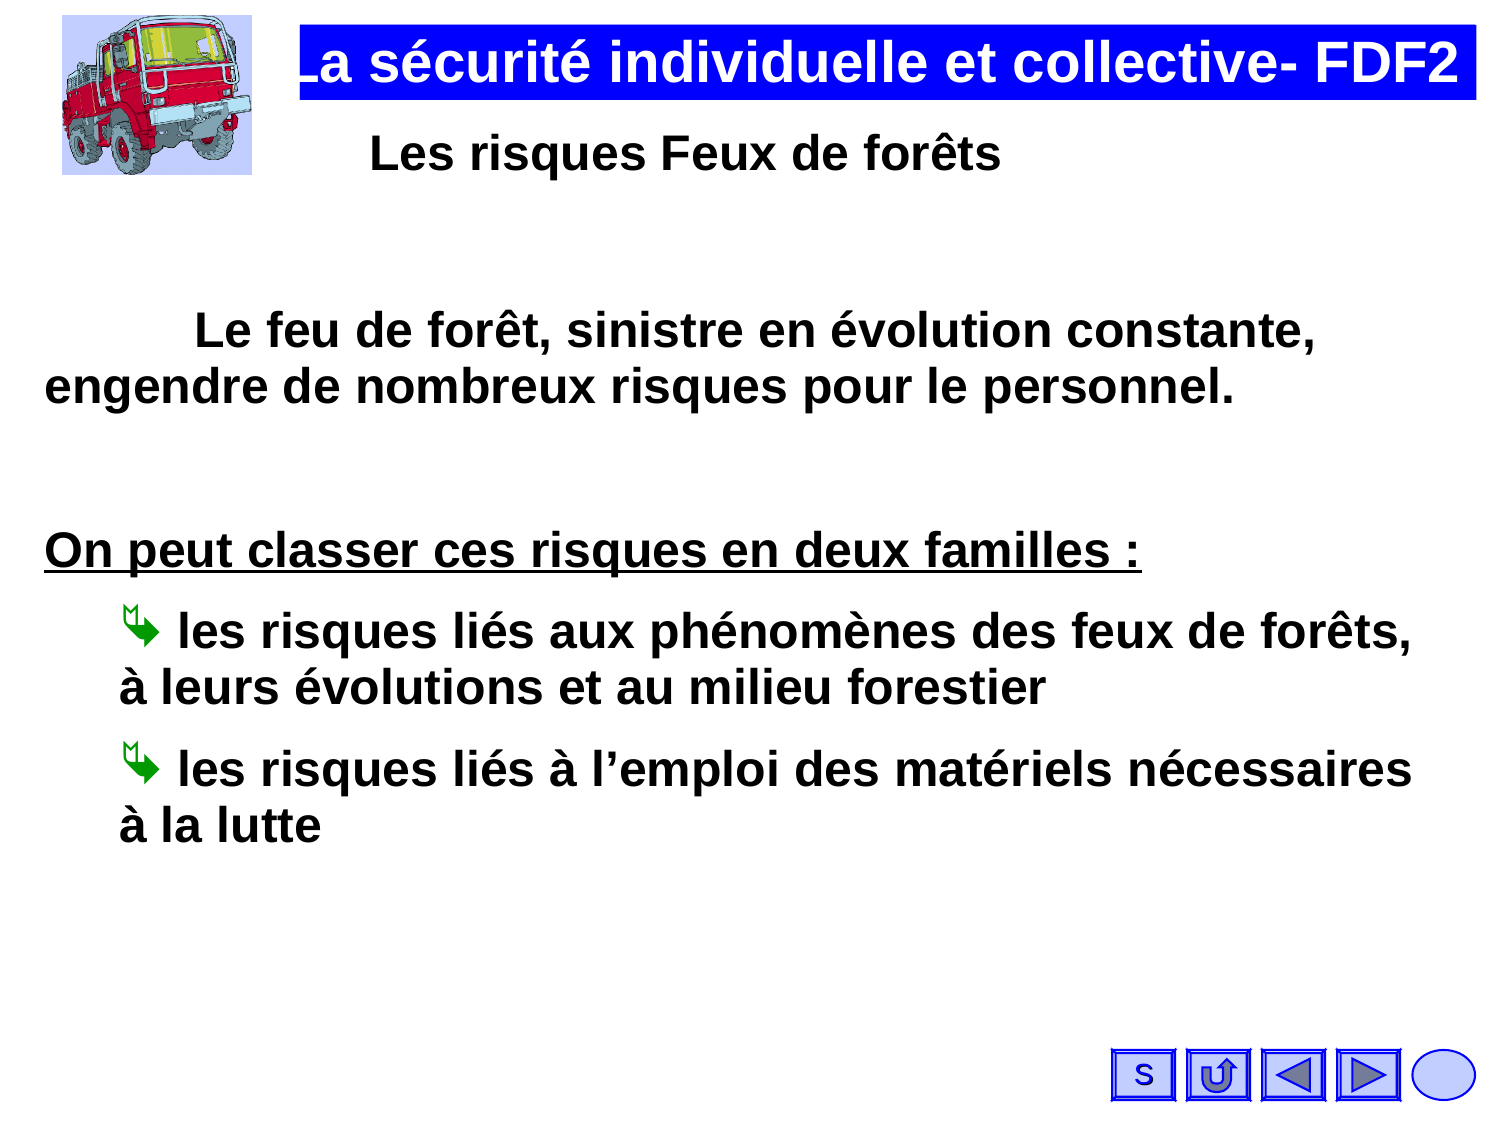

FDF2
La sécurité individuelle et collective- FDF2
La surveillance active - FDF2
Les risques Feux de forêts
	Le feu de forêt, sinistre en évolution constante, engendre de nombreux risques pour le personnel.
On peut classer ces risques en deux familles :
 les risques liés aux phénomènes des feux de forêts, à leurs évolutions et au milieu forestier
 les risques liés à l’emploi des matériels nécessaires à la lutte